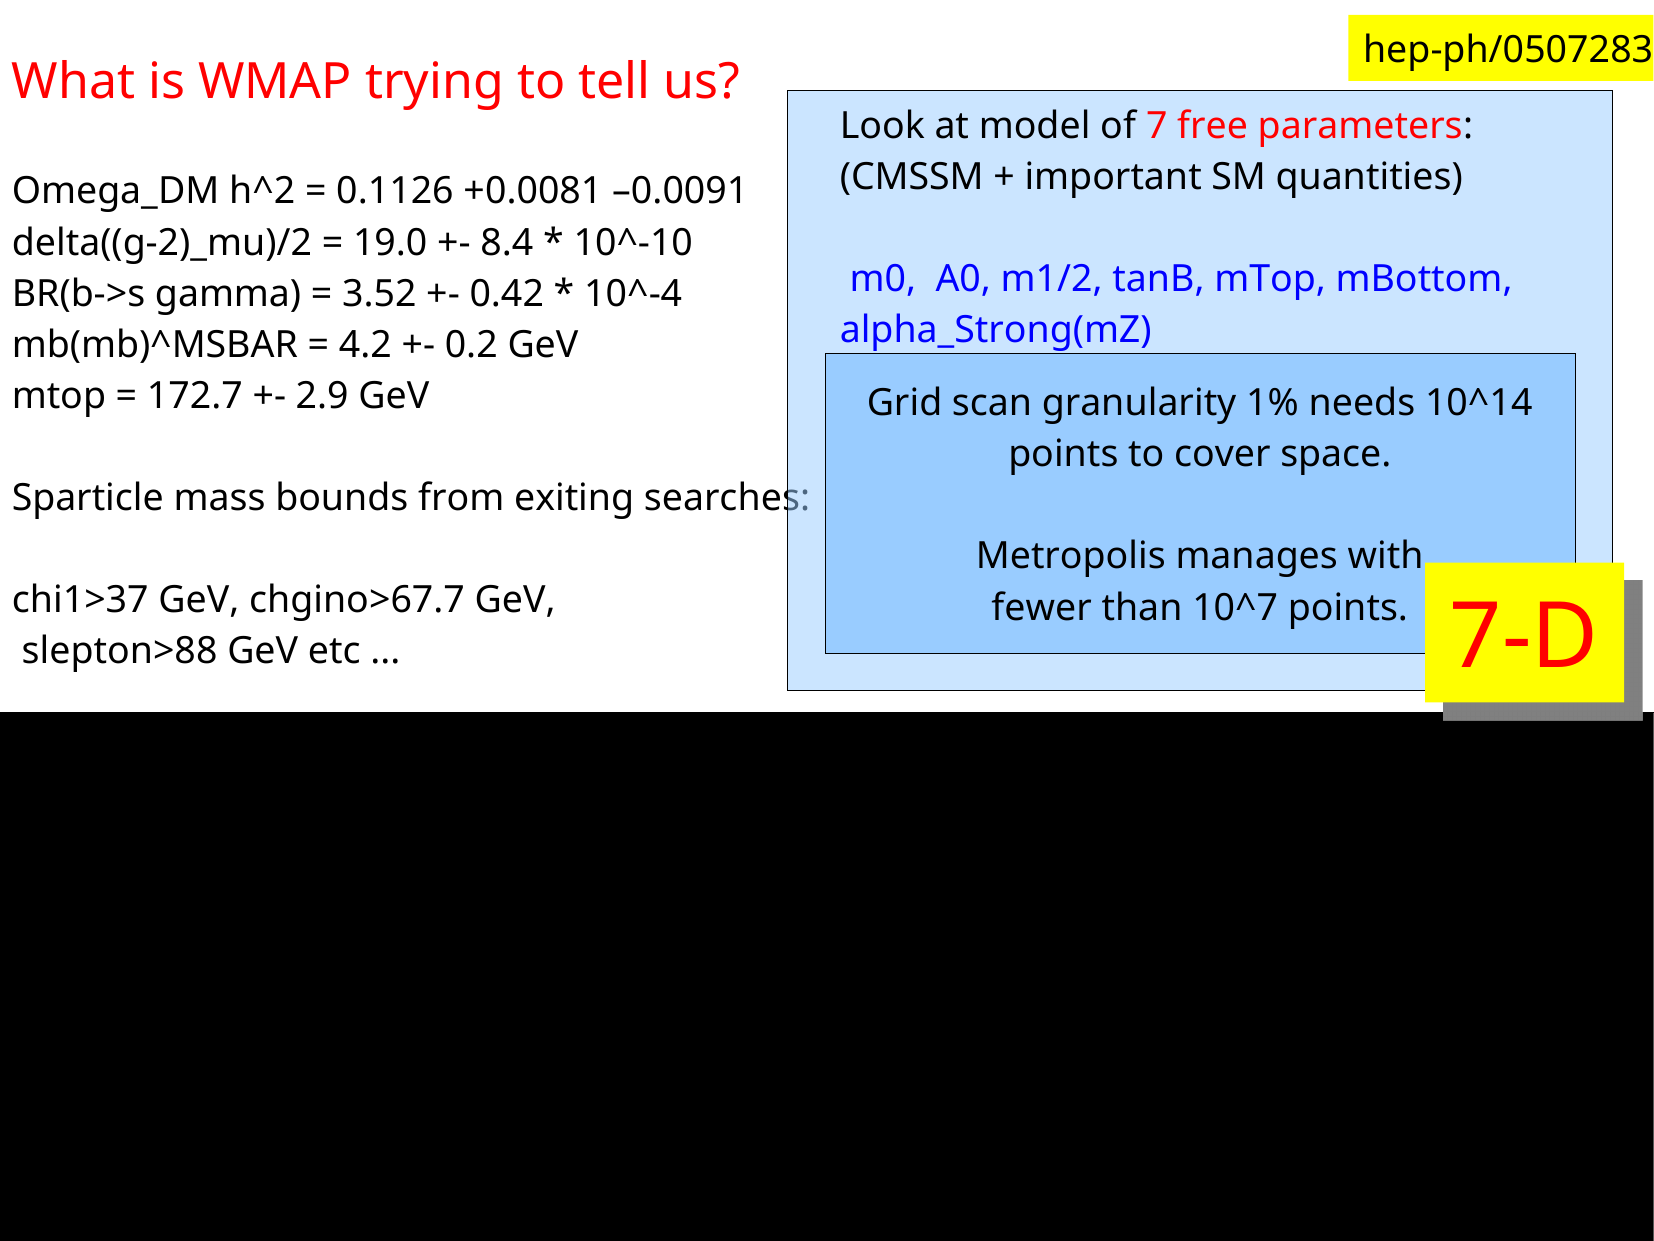

# What is WMAP trying to tell us?
Omega_DM h^2 = 0.1126 +0.0081 –0.0091
delta((g-2)_mu)/2 = 19.0 +- 8.4 * 10^-10
BR(b->s gamma) = 3.52 +- 0.42 * 10^-4
mb(mb)^MSBAR = 4.2 +- 0.2 GeV
mtop = 172.7 +- 2.9 GeV
Sparticle mass bounds from exiting searches:
chi1>37 GeV, chgino>67.7 GeV,
 slepton>88 GeV etc ...
hep-ph/0507283
Look at model of 7 free parameters: (CMSSM + important SM quantities)
 m0, A0, m1/2, tanB, mTop, mBottom, alpha_Strong(mZ)
Grid scan granularity 1% needs 10^14
points to cover space.
Metropolis manages with
fewer than 10^7 points.
7-D